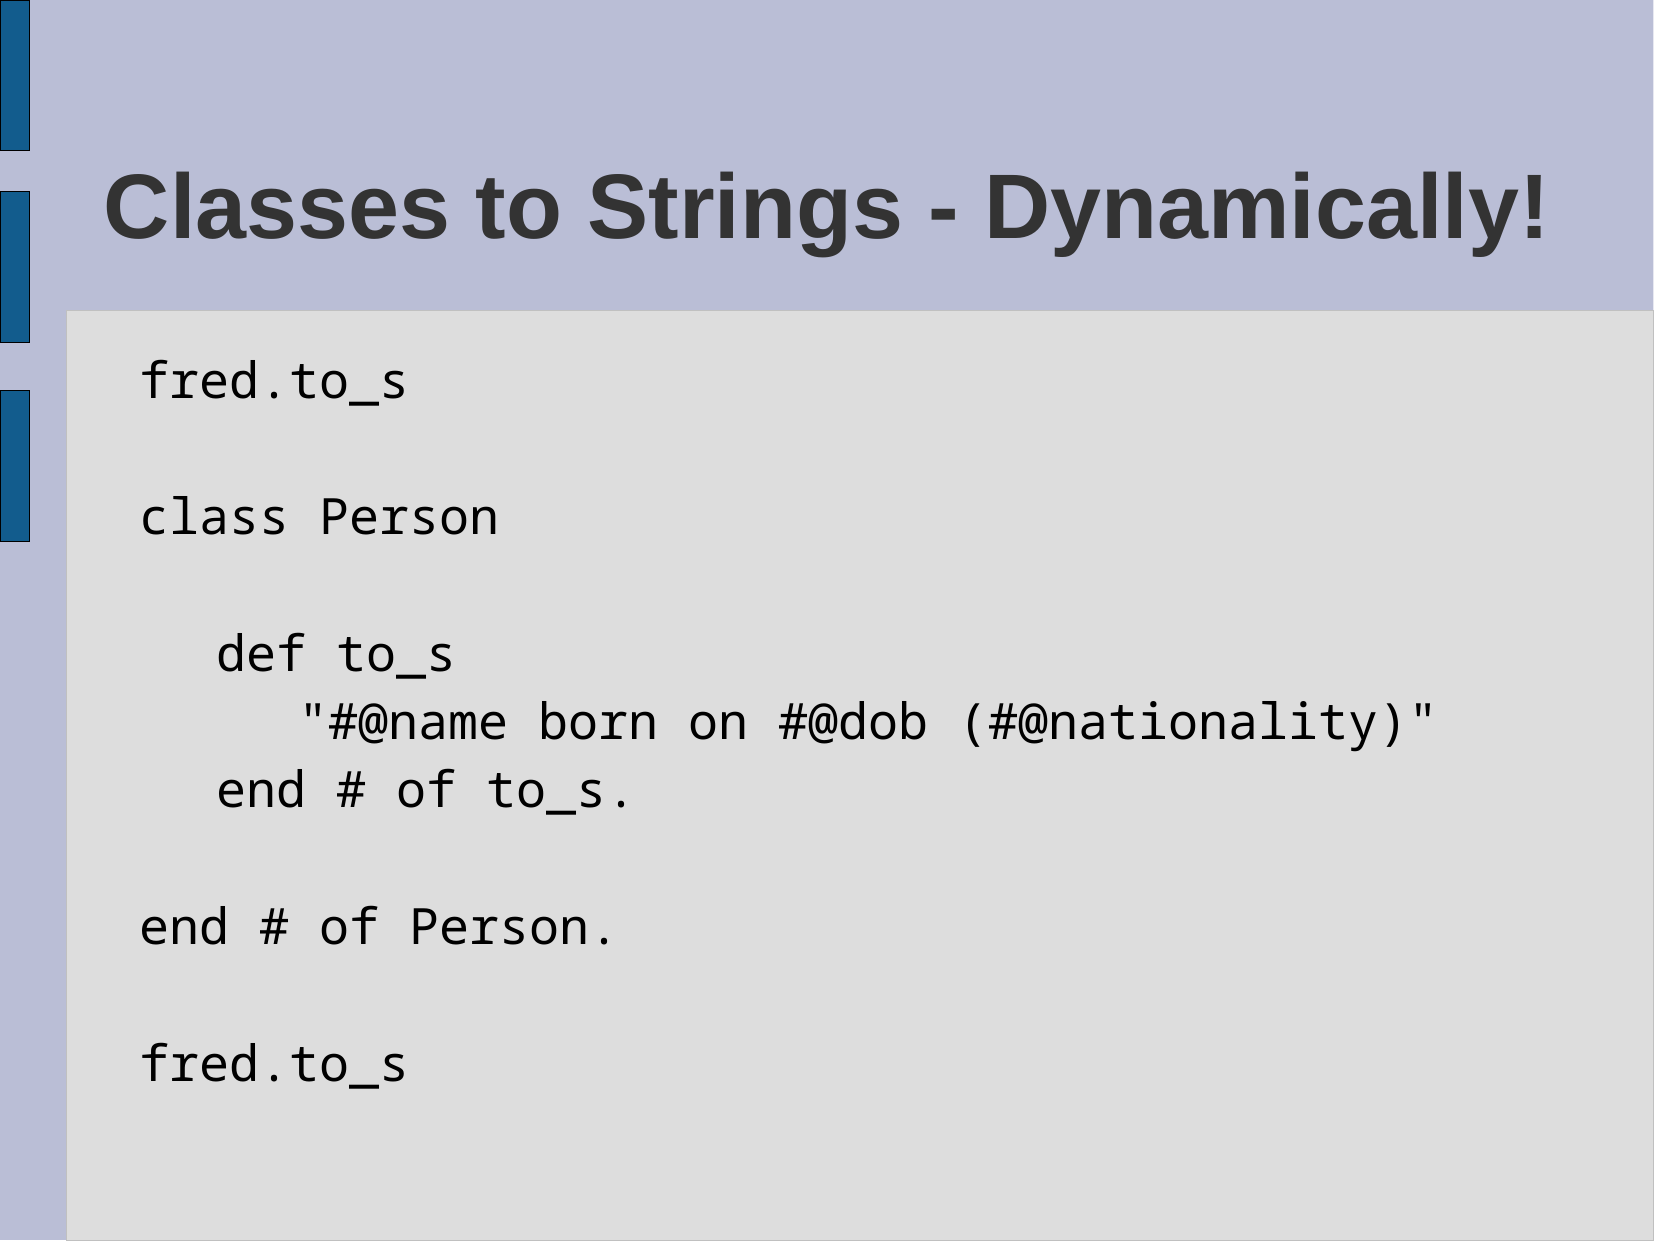

#
Classes to Strings - Dynamically!
fred.to_s
class Person
def to_s
"#@name born on #@dob (#@nationality)"
end # of to_s.
end # of Person.
fred.to_s